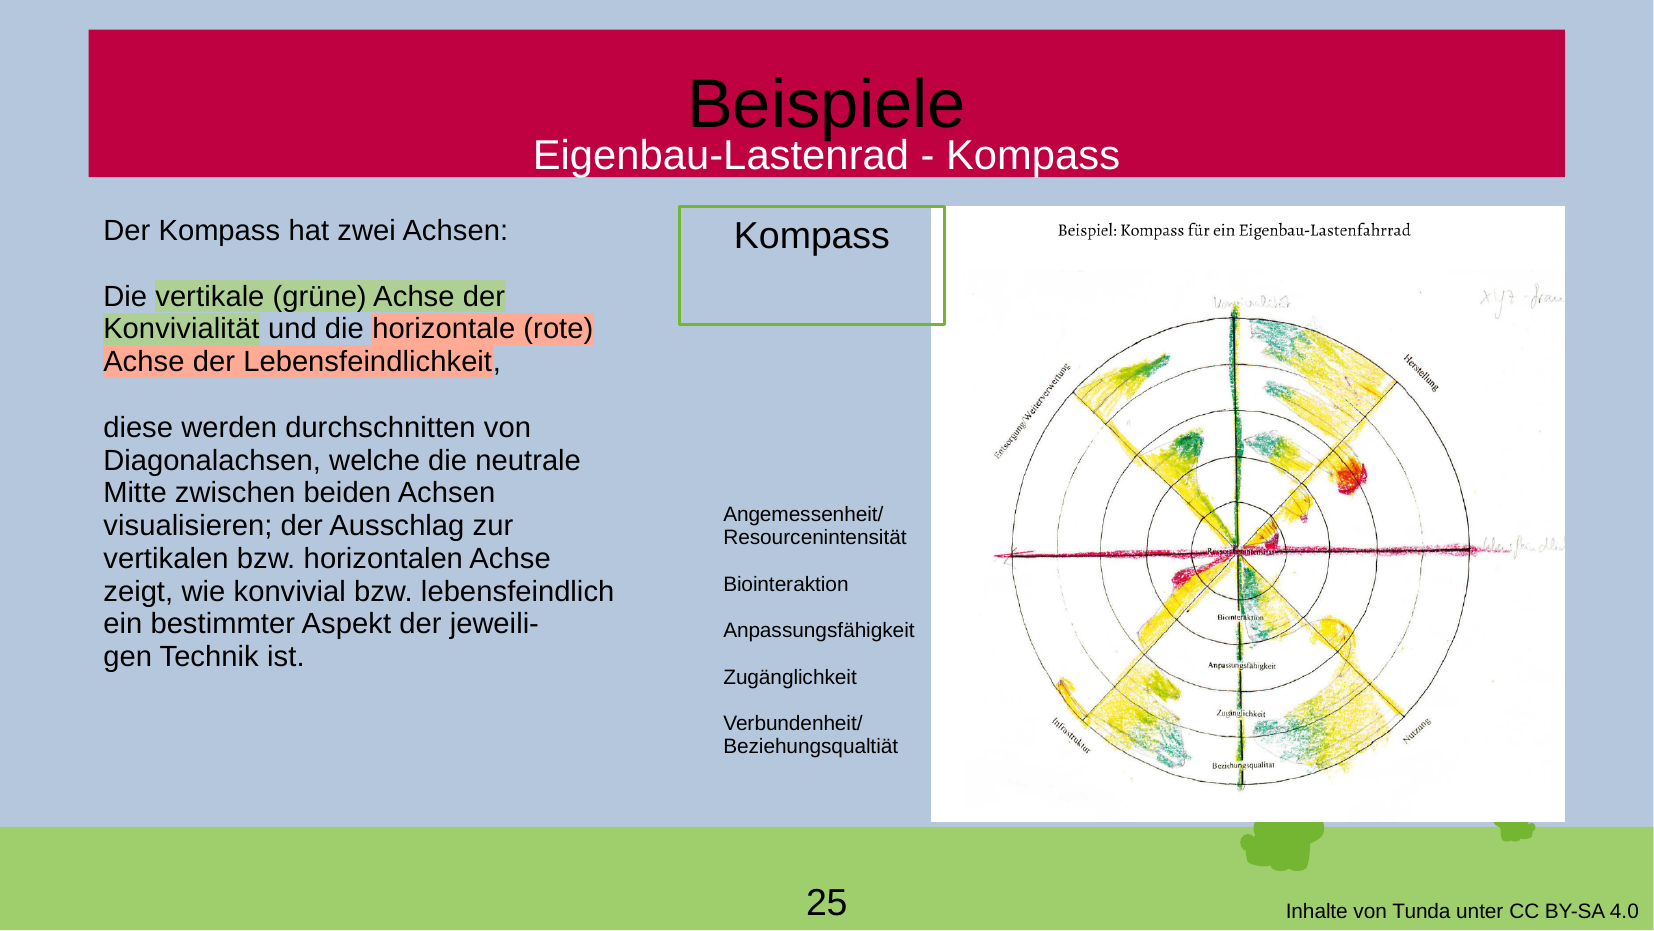

# Beispiele
Eigenbau-Lastenrad - Kompass
Der Kompass hat zwei Achsen:
Die vertikale (grüne) Achse der Konvivialität und die horizontale (rote) Achse der Lebensfeindlichkeit,
diese werden durchschnitten von Diagonalachsen, welche die neutrale Mitte zwischen beiden Achsen visualisieren; der Ausschlag zur vertikalen bzw. horizontalen Achse
zeigt, wie konvivial bzw. lebensfeindlich ein bestimmter Aspekt der jeweili-
gen Technik ist.
Kompass
Angemessenheit/Resourcenintensität
Biointeraktion
Anpassungsfähigkeit
Zugänglichkeit
Verbundenheit/Beziehungsqualtiät
Inhalte von Tunda unter CC BY-SA 4.0